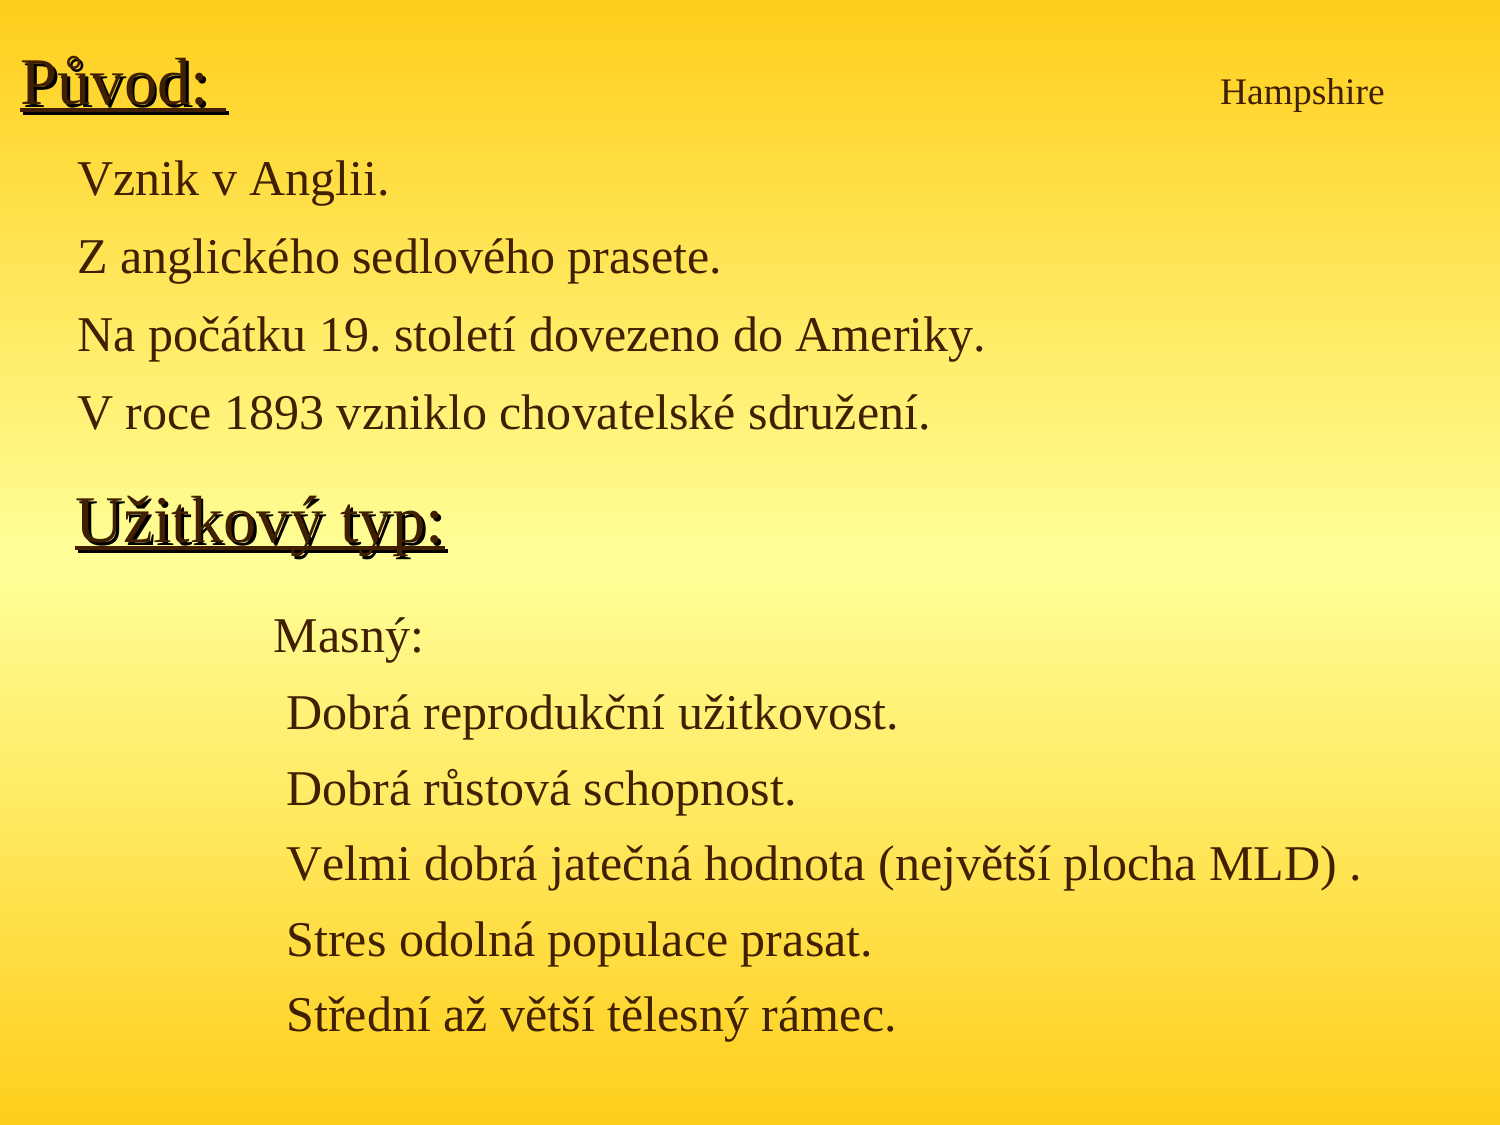

Původ: 							Hampshire
 Vznik v Anglii.
 Z anglického sedlového prasete.
 Na počátku 19. století dovezeno do Ameriky.
 V roce 1893 vzniklo chovatelské sdružení.
Užitkový typ:
Masný:
 Dobrá reprodukční užitkovost.
 Dobrá růstová schopnost.
 Velmi dobrá jatečná hodnota (největší plocha MLD) .
 Stres odolná populace prasat.
 Střední až větší tělesný rámec.